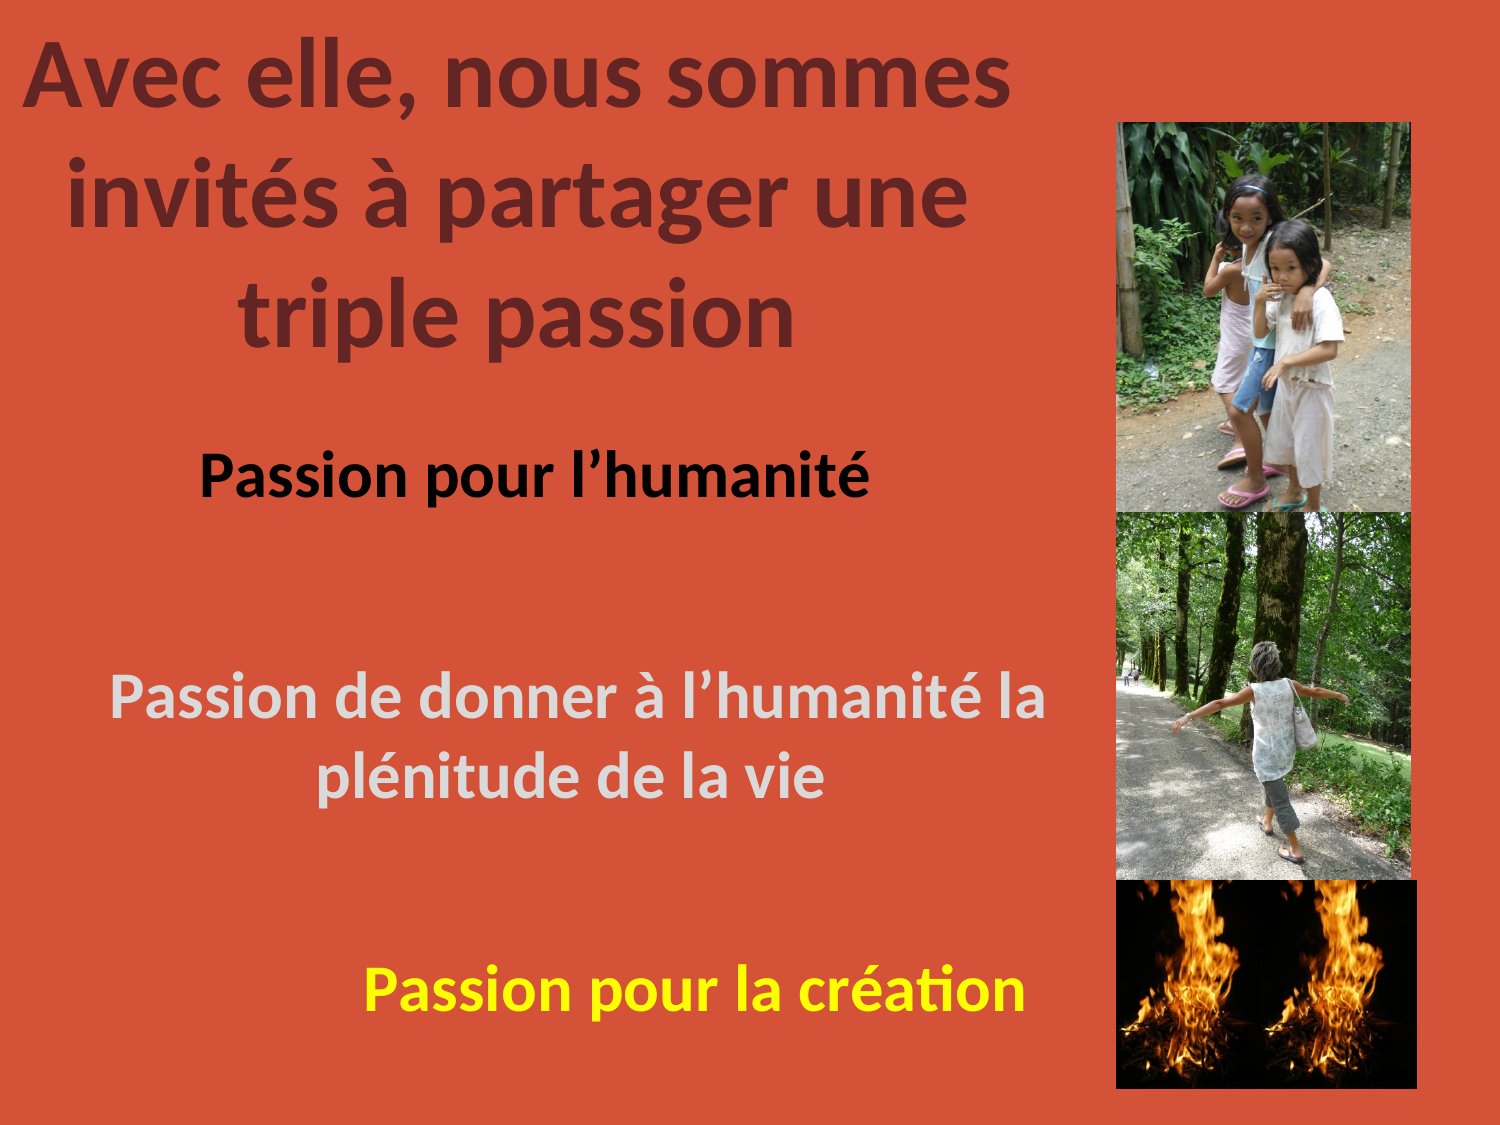

Avec elle, nous sommes invités à partager une triple passion
Passion pour l’humanité
Passion de donner à l’humanité la plénitude de la vie
Passion pour la création